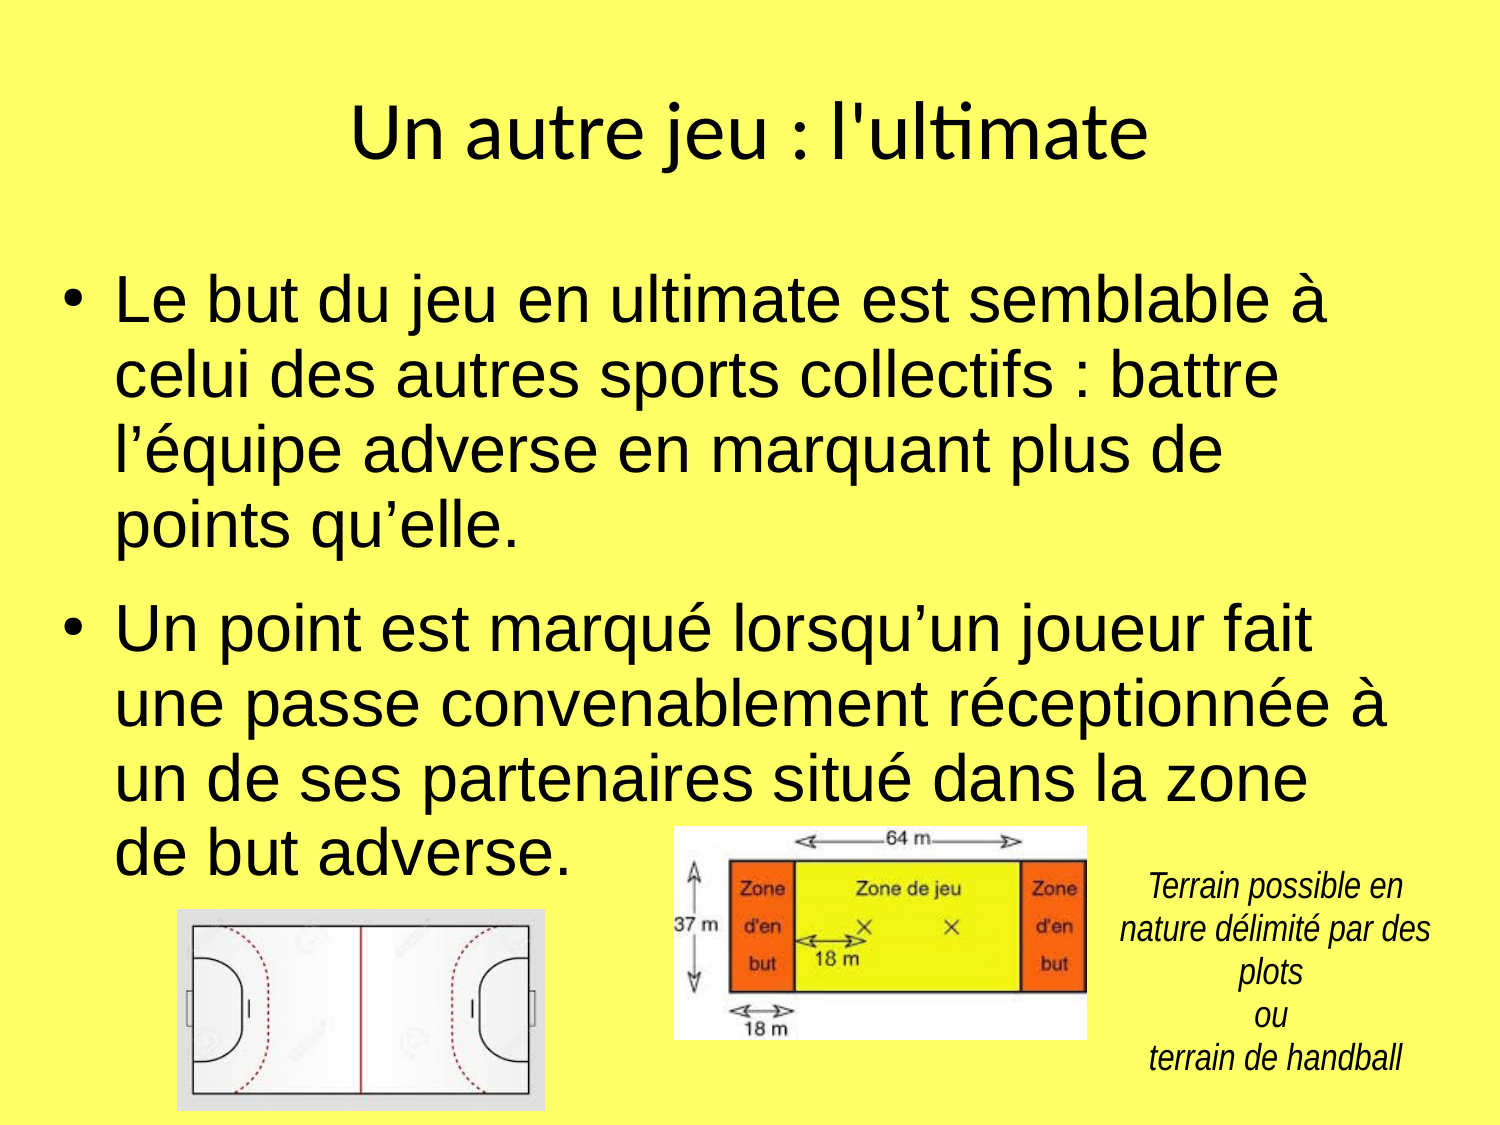

# Un autre jeu : l'ultimate
Le but du jeu en ultimate est semblable à celui des autres sports collectifs : battre l’équipe adverse en marquant plus de points qu’elle.
Un point est marqué lorsqu’un joueur fait une passe convenablement réceptionnée à un de ses partenaires situé dans la zone de but adverse.
Terrain possible en nature délimité par des plots
ou
terrain de handball